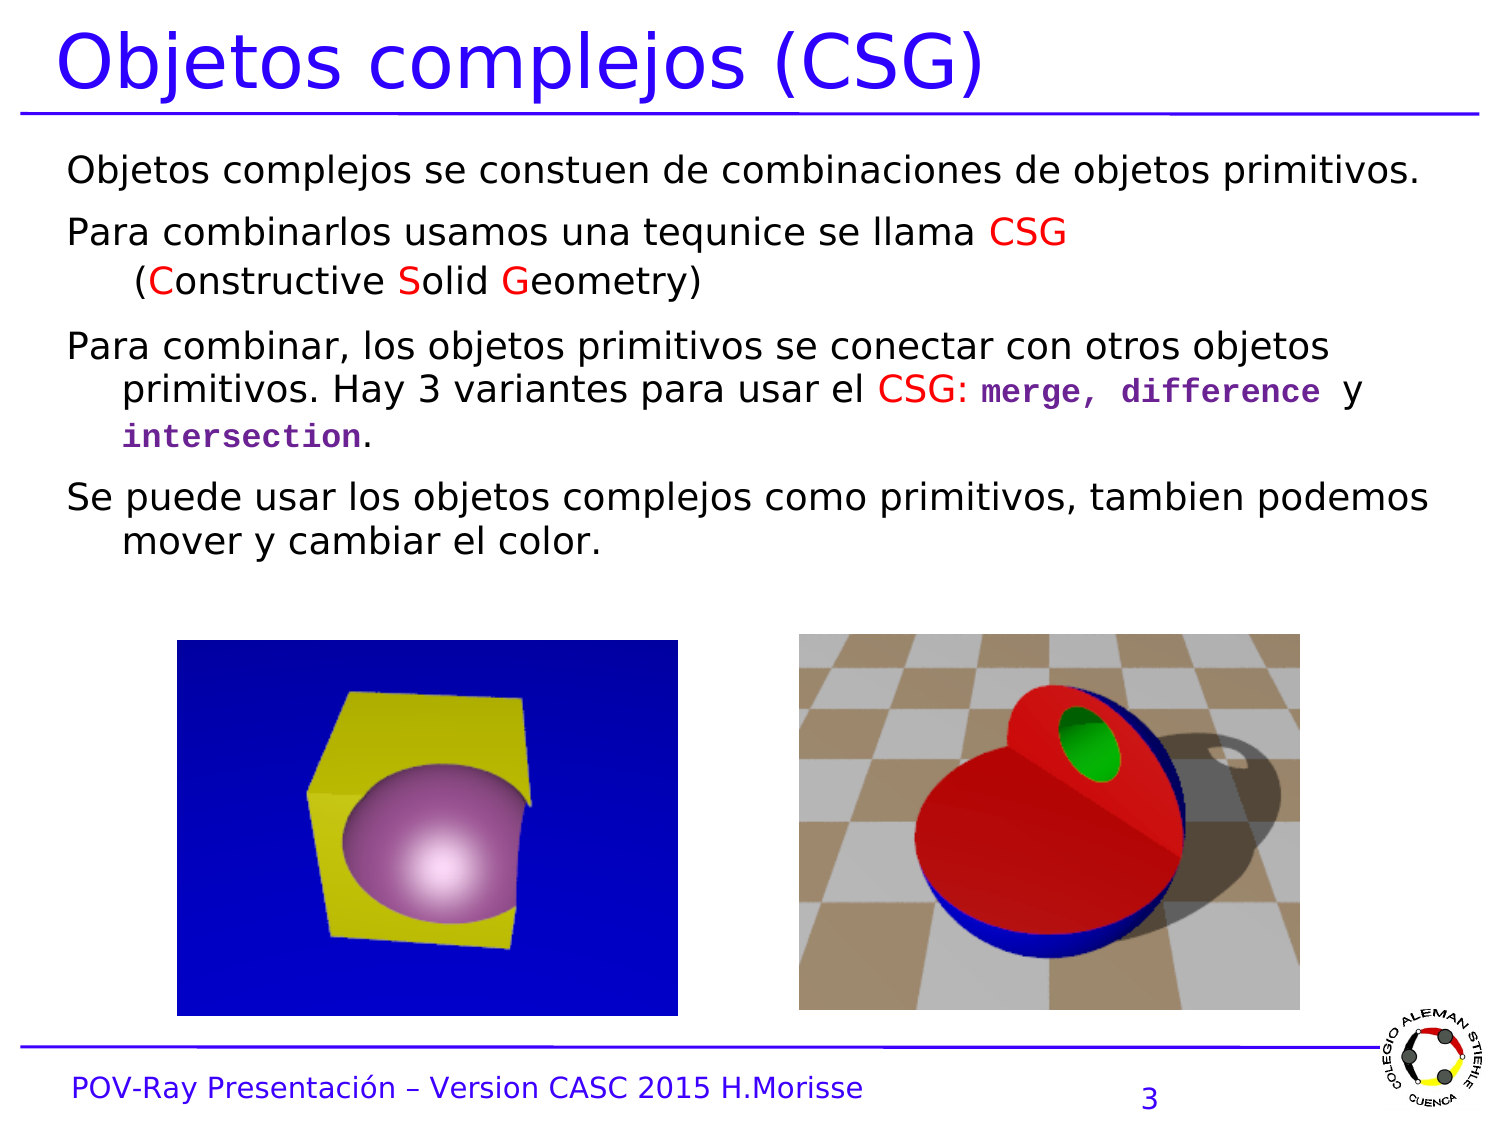

# Objetos complejos (CSG)
Objetos complejos se constuen de combinaciones de objetos primitivos.
Para combinarlos usamos una tequnice se llama CSG
	(Constructive Solid Geometry)‏
Para combinar, los objetos primitivos se conectar con otros objetos primitivos. Hay 3 variantes para usar el CSG: merge, difference y intersection.
Se puede usar los objetos complejos como primitivos, tambien podemos mover y cambiar el color.